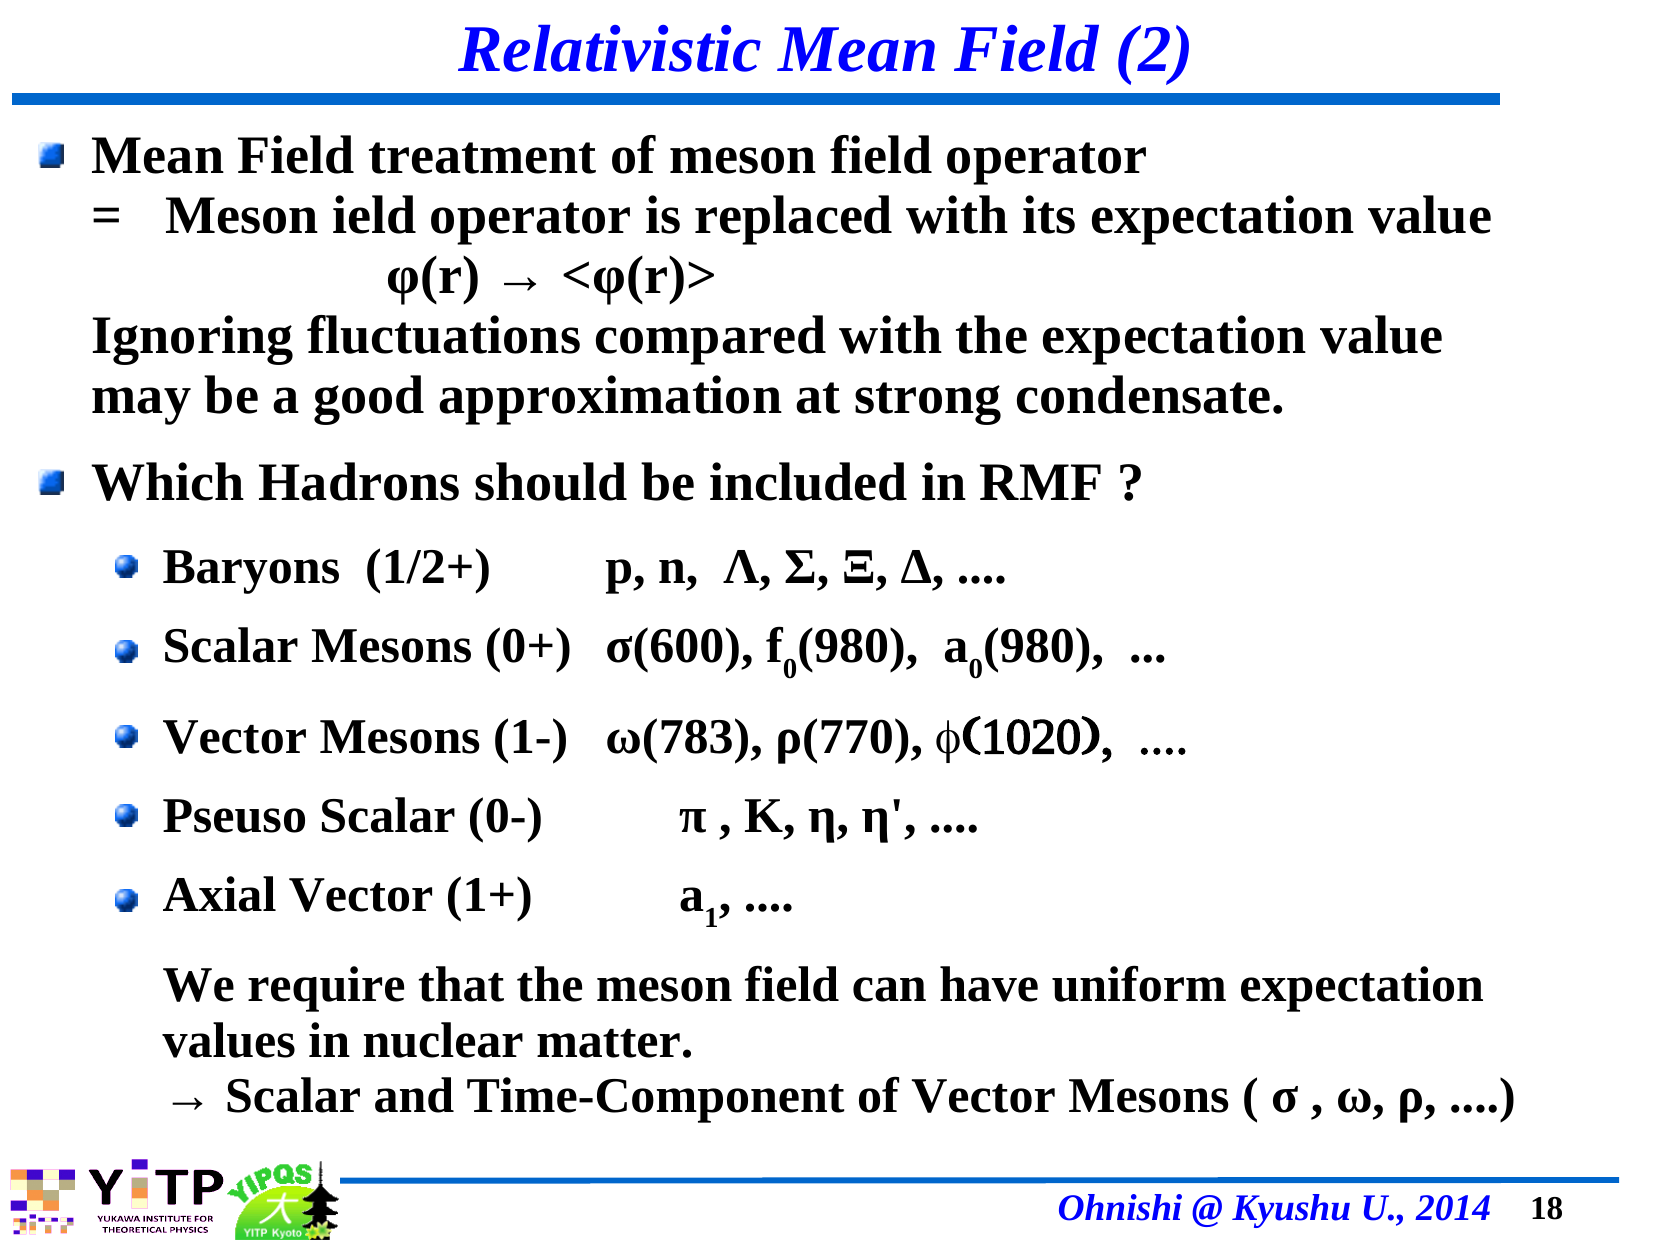

# Relativistic Mean Field (2)
Mean Field treatment of meson field operator
=	Meson ield operator is replaced with its expectation value
				φ(r) → <φ(r)>
Ignoring fluctuations compared with the expectation value
may be a good approximation at strong condensate.
Which Hadrons should be included in RMF ?
Baryons (1/2+) 		p, n, Λ, Σ, Ξ, Δ, ....
Scalar Mesons (0+) 	σ(600), f0(980), a0(980), ...
Vector Mesons (1-)	ω(783), ρ(770), (1020), ....
Pseuso Scalar (0-)		π , K, η, η', ....
Axial Vector (1+)		a1, ....
We require that the meson field can have uniform expectation values in nuclear matter.
→ Scalar and Time-Component of Vector Mesons ( σ , ω, ρ, ....)